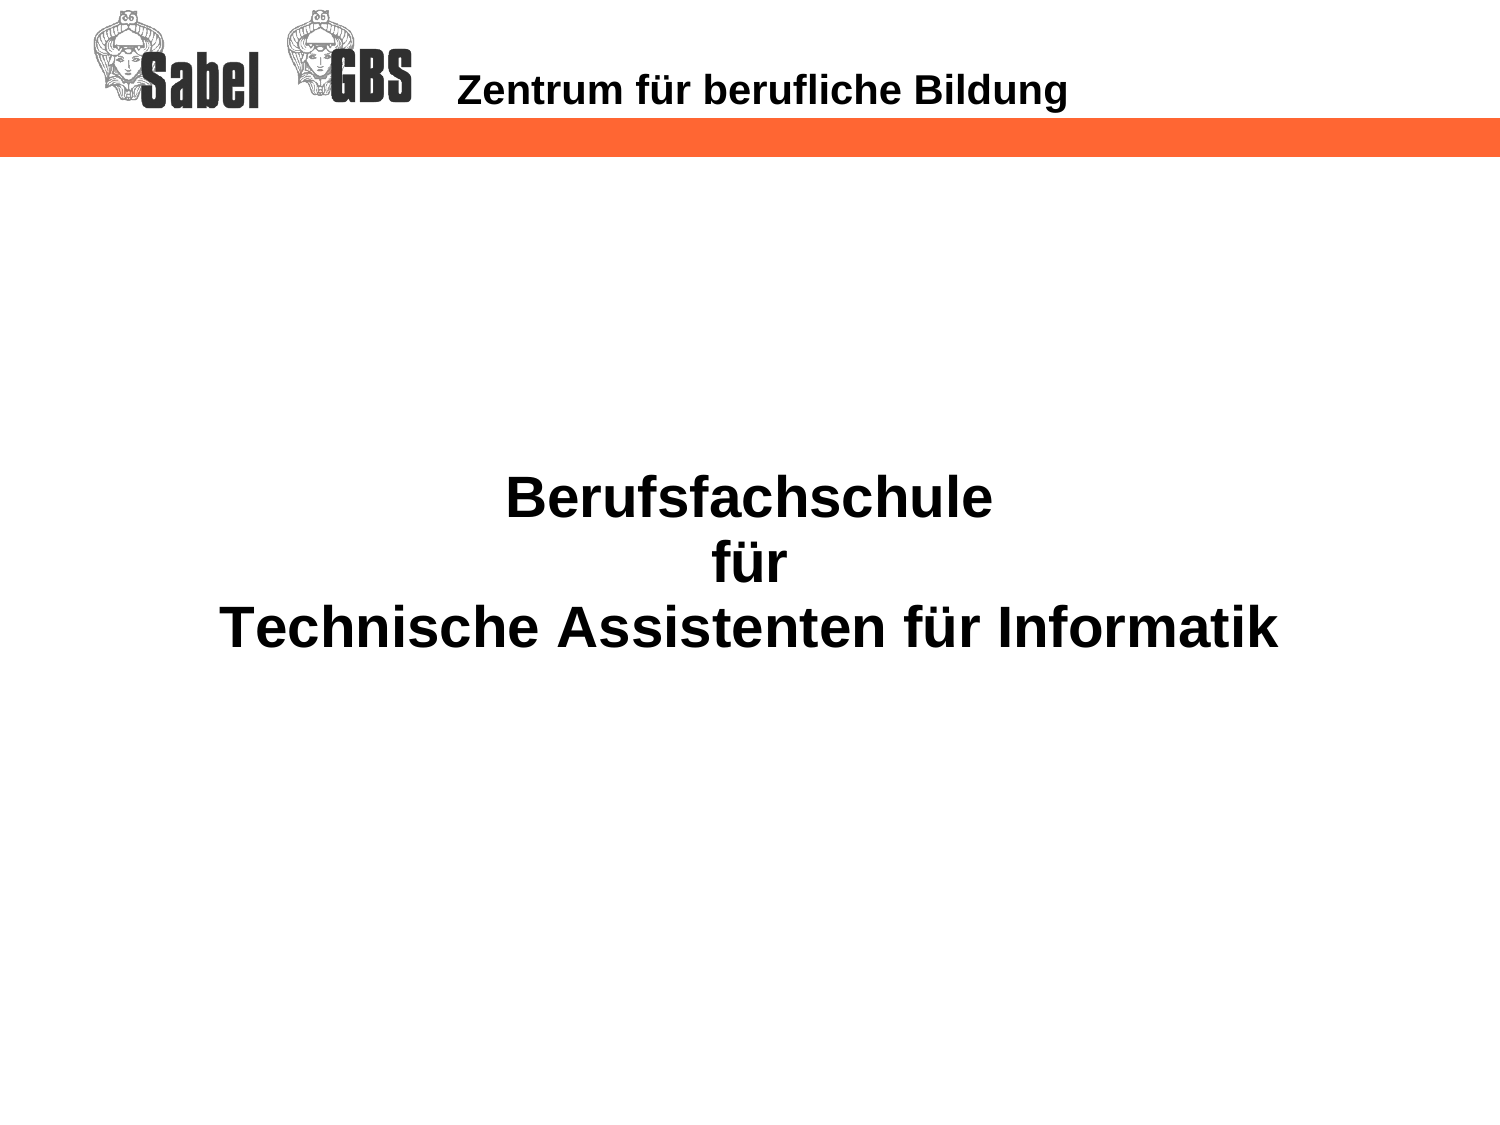

# Berufsfachschule für Technische Assistenten für Informatik